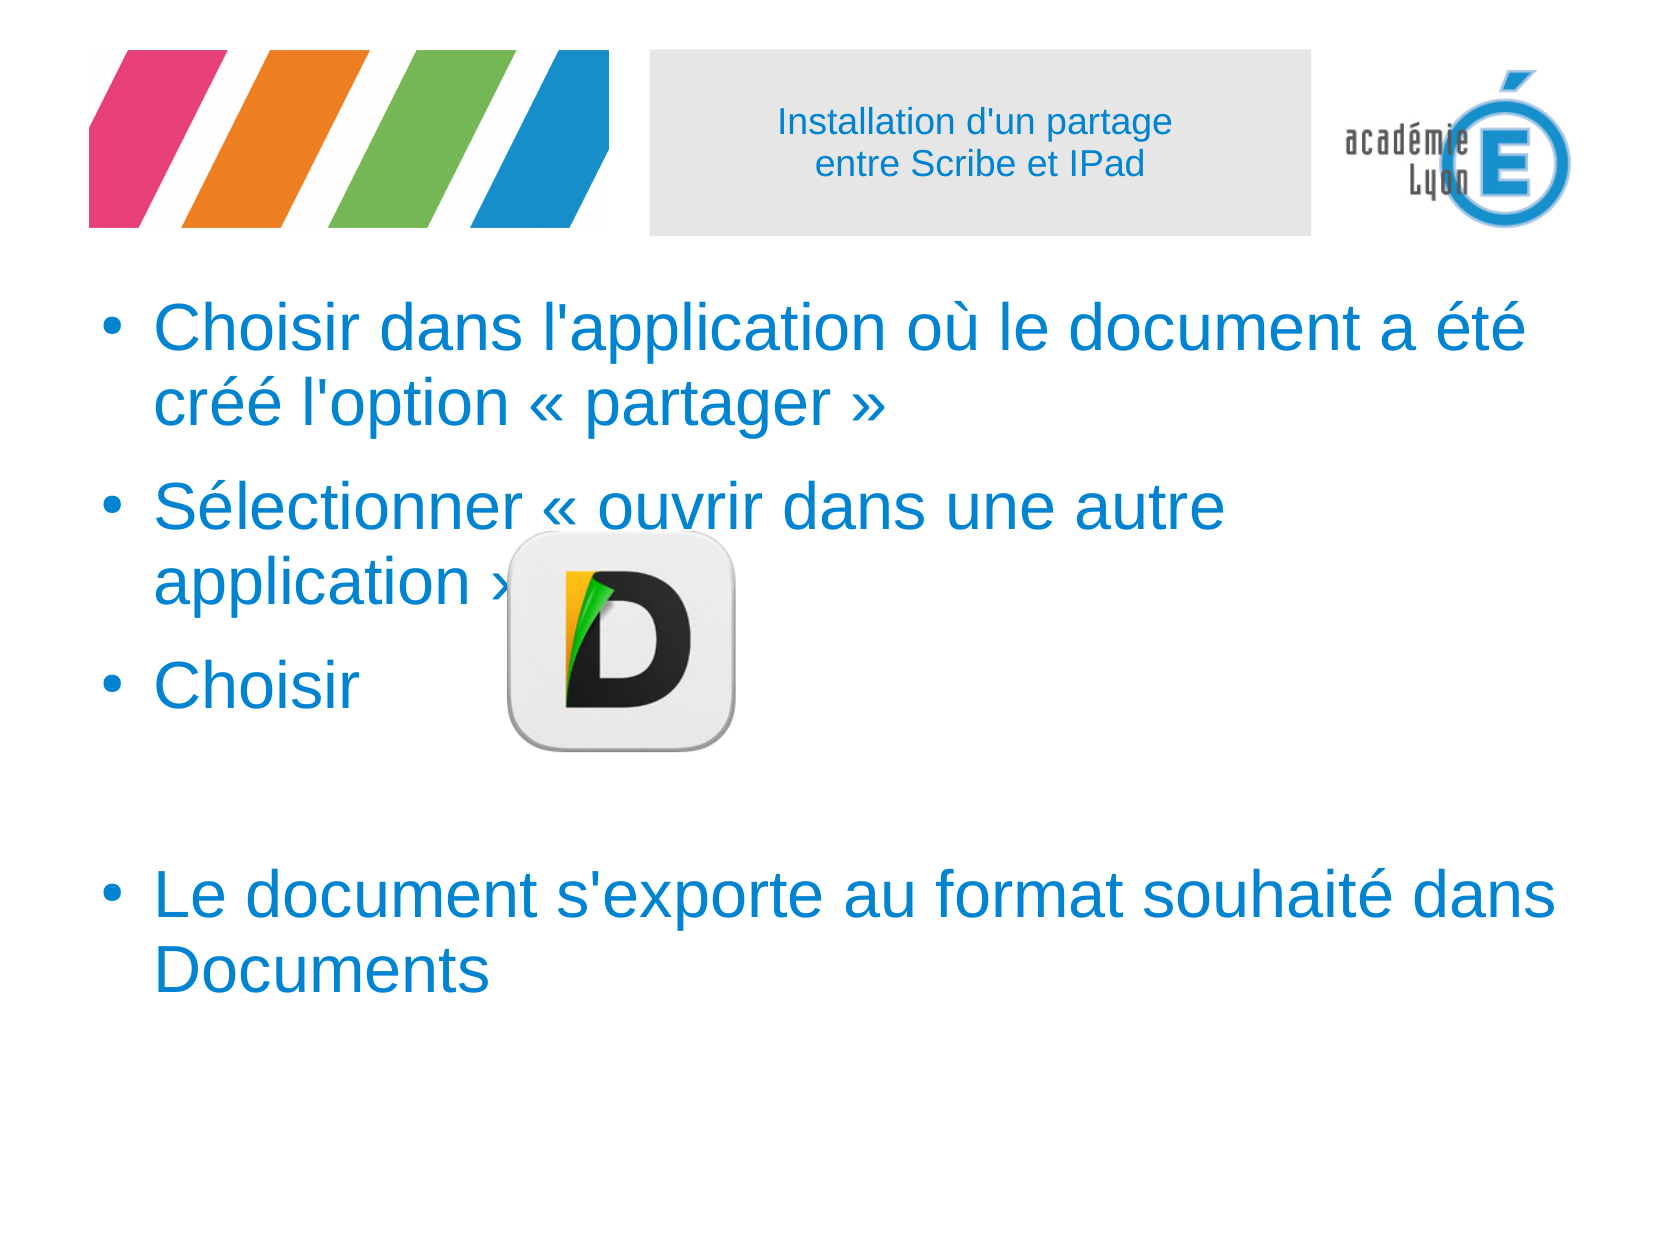

# Installation d'un partage entre Scribe et IPad
Choisir dans l'application où le document a été créé l'option « partager »
Sélectionner « ouvrir dans une autre application »
Choisir
Le document s'exporte au format souhaité dans Documents